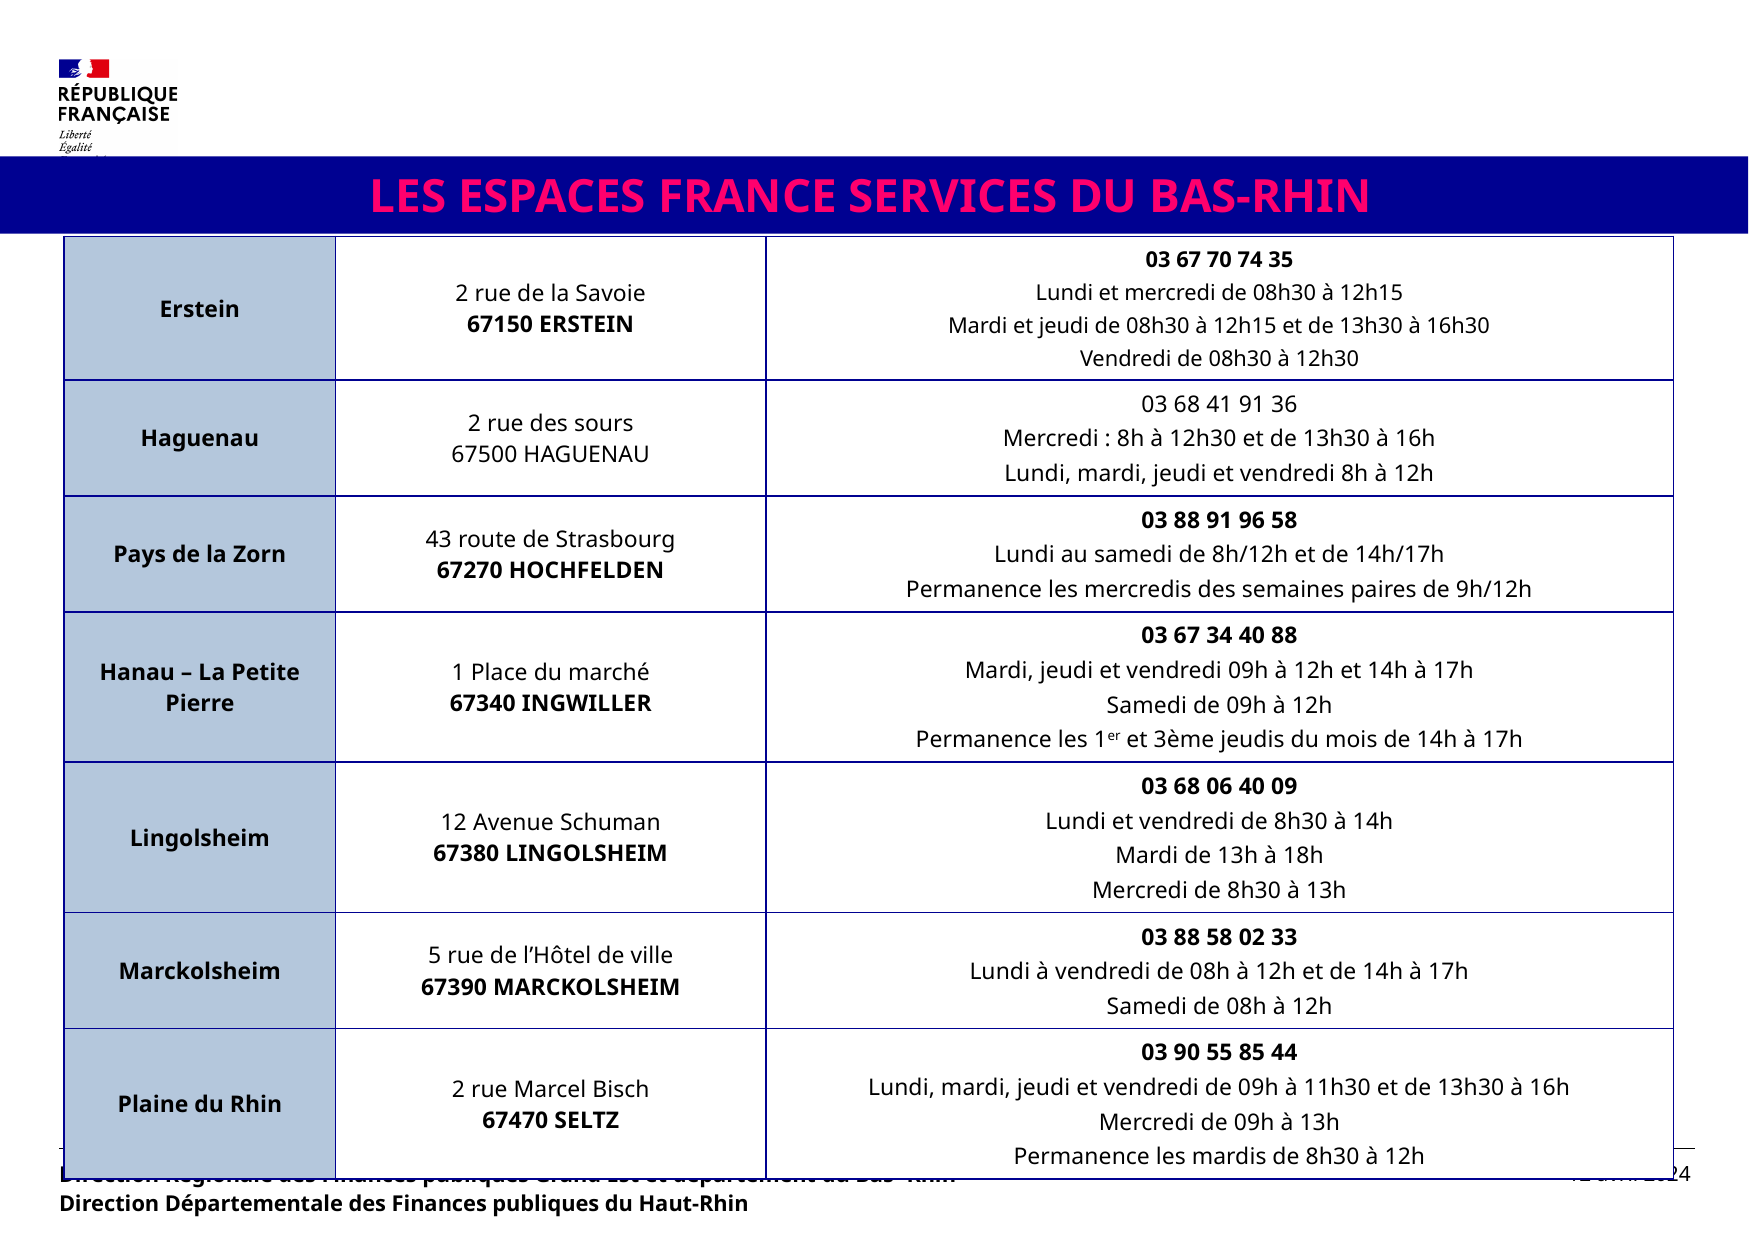

LES ESPACES FRANCE SERVICES DU BAS-RHIN
| Erstein | 2 rue de la Savoie 67150 ERSTEIN | 03 67 70 74 35 Lundi et mercredi de 08h30 à 12h15 Mardi et jeudi de 08h30 à 12h15 et de 13h30 à 16h30 Vendredi de 08h30 à 12h30 |
| --- | --- | --- |
| Haguenau | 2 rue des sours 67500 HAGUENAU | 03 68 41 91 36 Mercredi : 8h à 12h30 et de 13h30 à 16h Lundi, mardi, jeudi et vendredi 8h à 12h |
| Pays de la Zorn | 43 route de Strasbourg 67270 HOCHFELDEN | 03 88 91 96 58 Lundi au samedi de 8h/12h et de 14h/17h Permanence les mercredis des semaines paires de 9h/12h |
| Hanau – La Petite Pierre | 1 Place du marché 67340 INGWILLER | 03 67 34 40 88 Mardi, jeudi et vendredi 09h à 12h et 14h à 17h Samedi de 09h à 12h Permanence les 1er et 3ème jeudis du mois de 14h à 17h |
| Lingolsheim | 12 Avenue Schuman 67380 LINGOLSHEIM | 03 68 06 40 09 Lundi et vendredi de 8h30 à 14h Mardi de 13h à 18h Mercredi de 8h30 à 13h |
| Marckolsheim | 5 rue de l’Hôtel de ville 67390 MARCKOLSHEIM | 03 88 58 02 33 Lundi à vendredi de 08h à 12h et de 14h à 17h Samedi de 08h à 12h |
| Plaine du Rhin | 2 rue Marcel Bisch 67470 SELTZ | 03 90 55 85 44 Lundi, mardi, jeudi et vendredi de 09h à 11h30 et de 13h30 à 16h Mercredi de 09h à 13h Permanence les mardis de 8h30 à 12h |